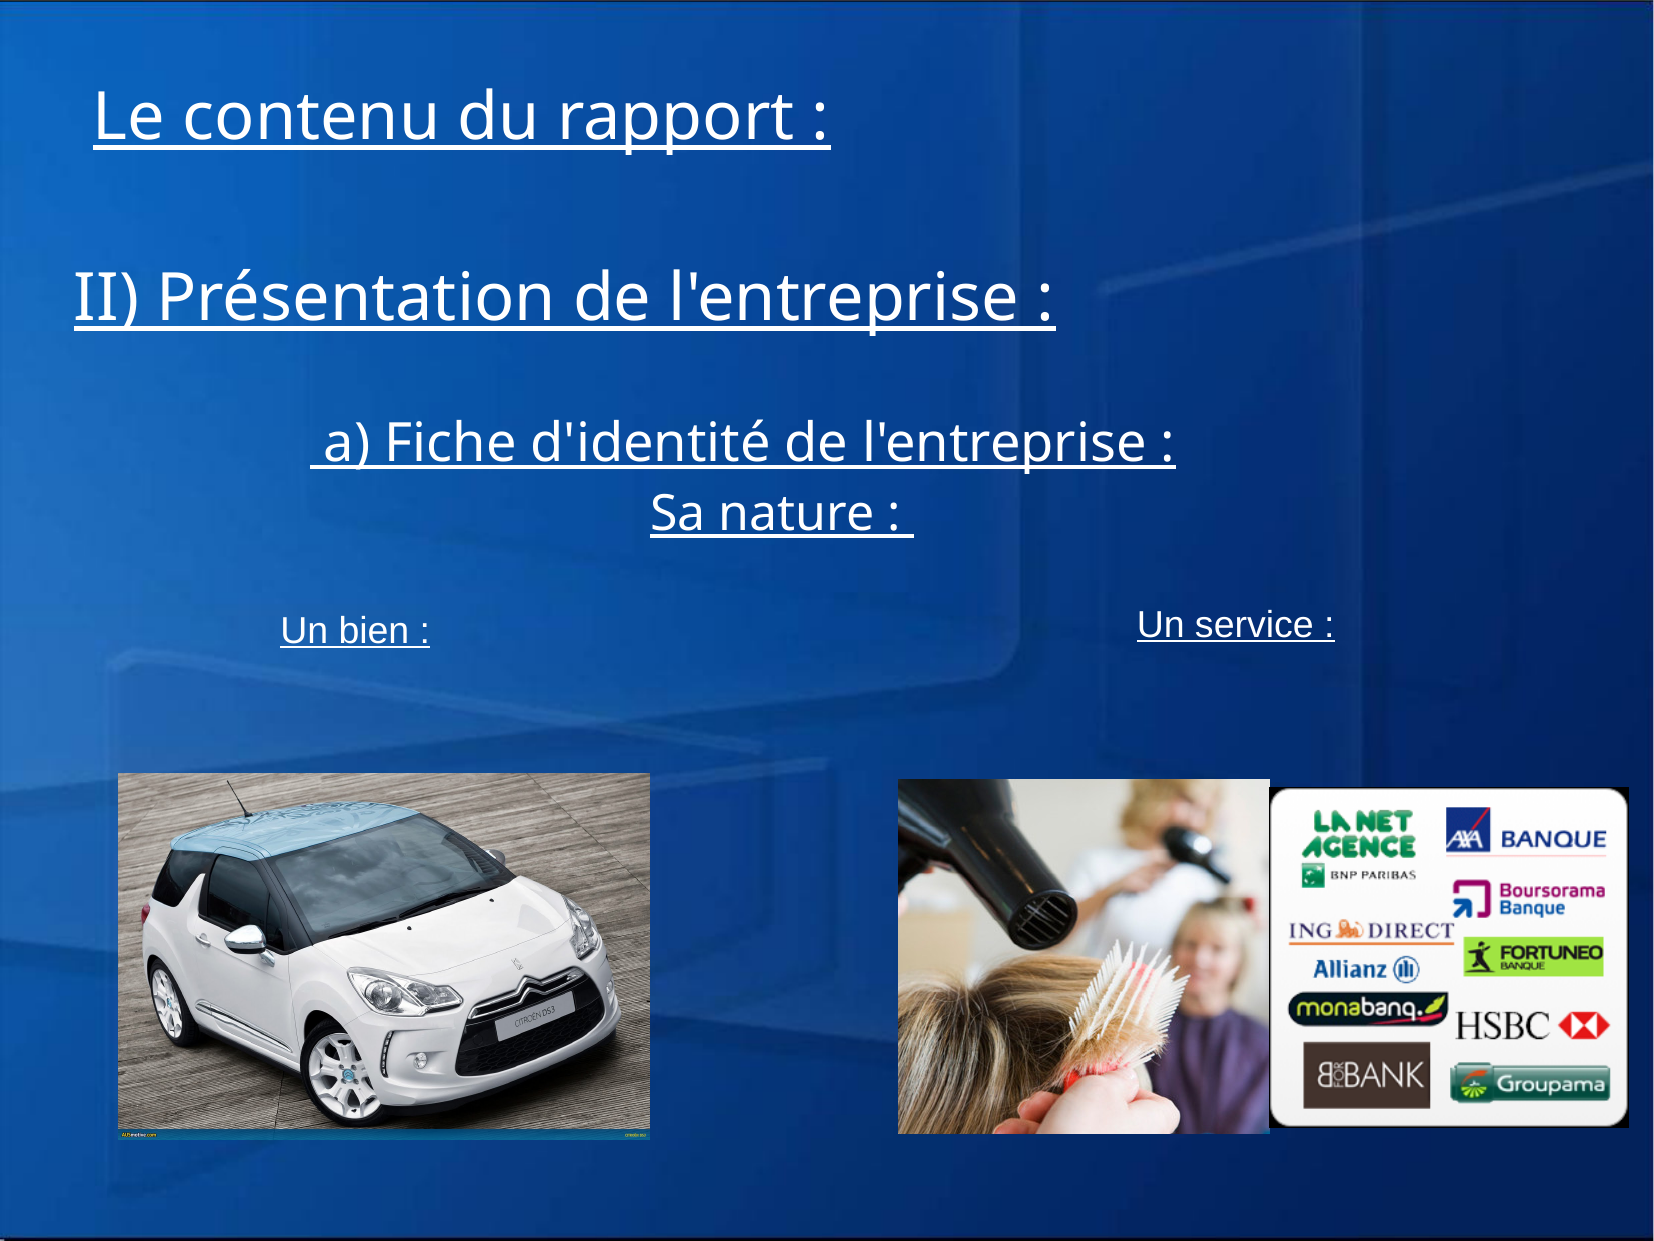

Le contenu du rapport :
II) Présentation de l'entreprise :
 a) Fiche d'identité de l'entreprise :
Sa nature :
Un service :
Un bien :